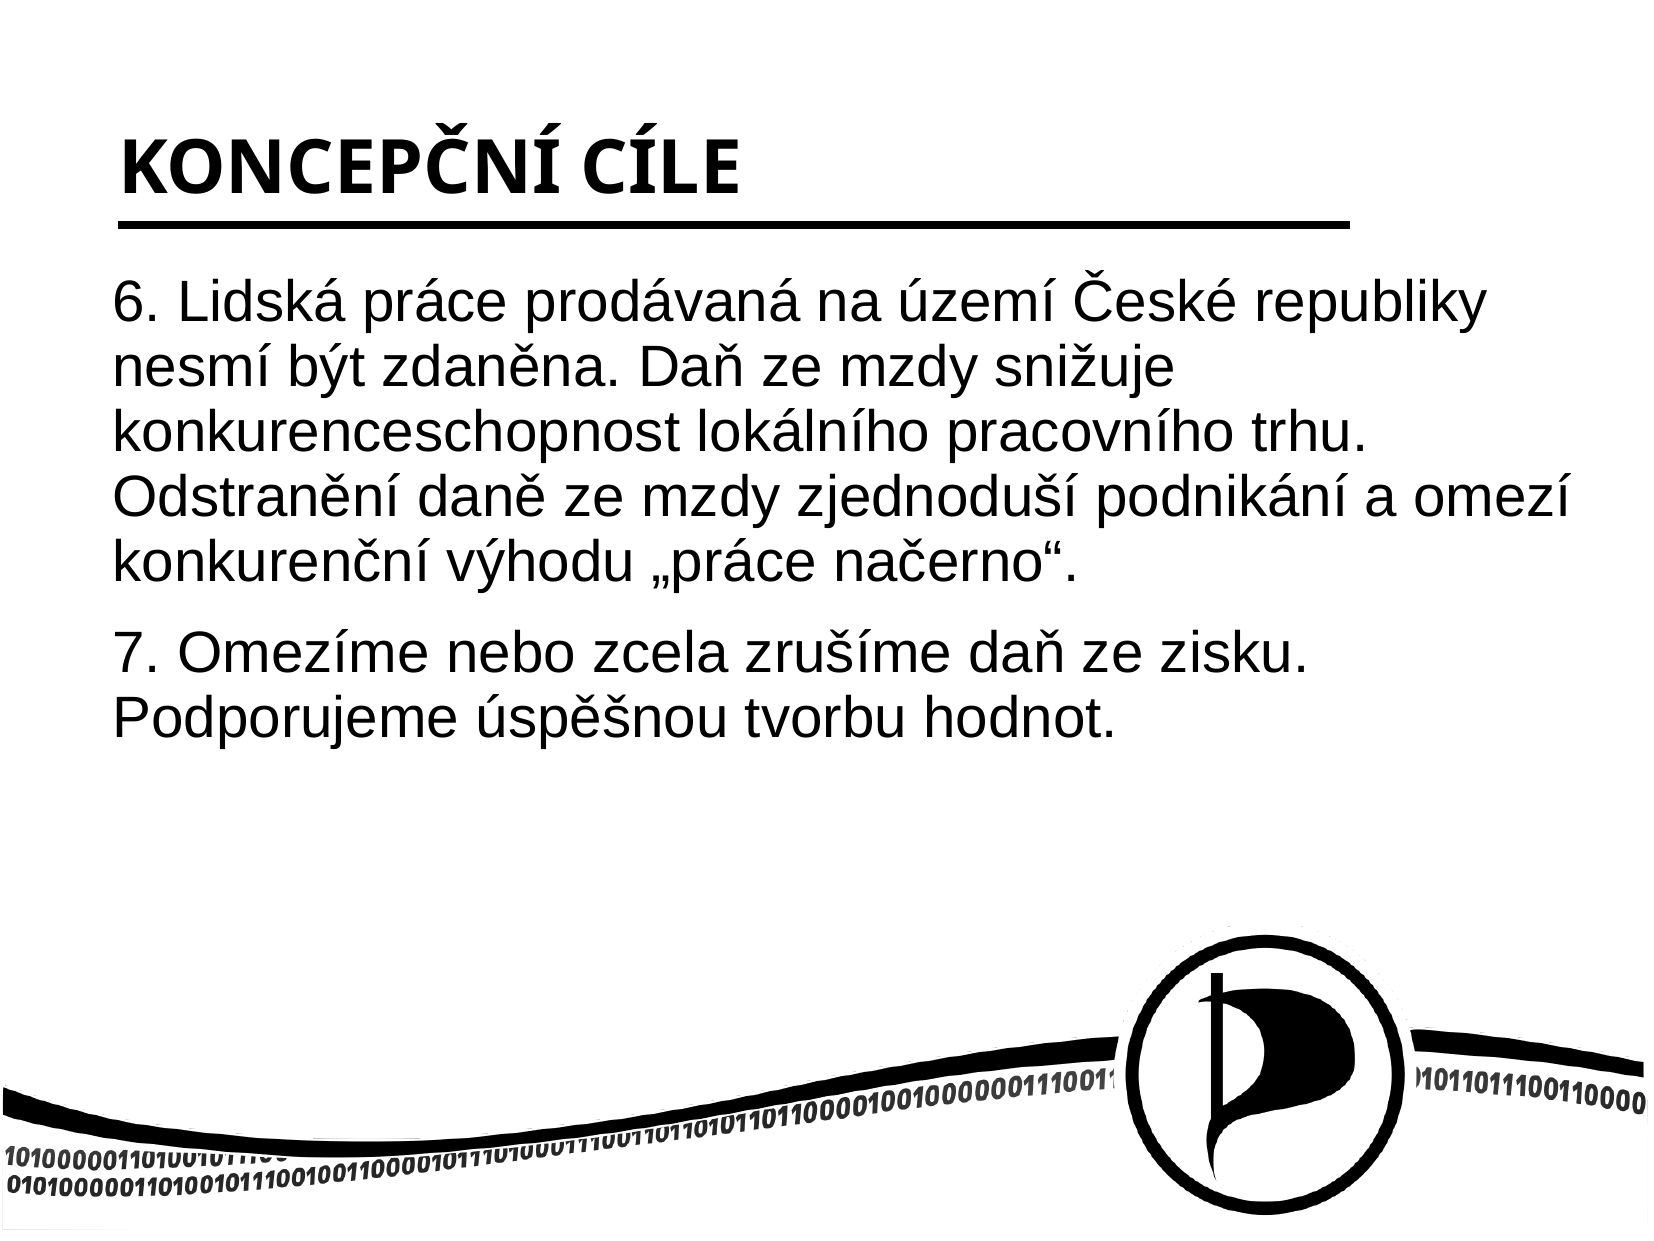

# KONCEPČNÍ CÍLE
6. Lidská práce prodávaná na území České republiky nesmí být zdaněna. Daň ze mzdy snižuje konkurenceschopnost lokálního pracovního trhu. Odstranění daně ze mzdy zjednoduší podnikání a omezí konkurenční výhodu „práce načerno“.
7. Omezíme nebo zcela zrušíme daň ze zisku. Podporujeme úspěšnou tvorbu hodnot.